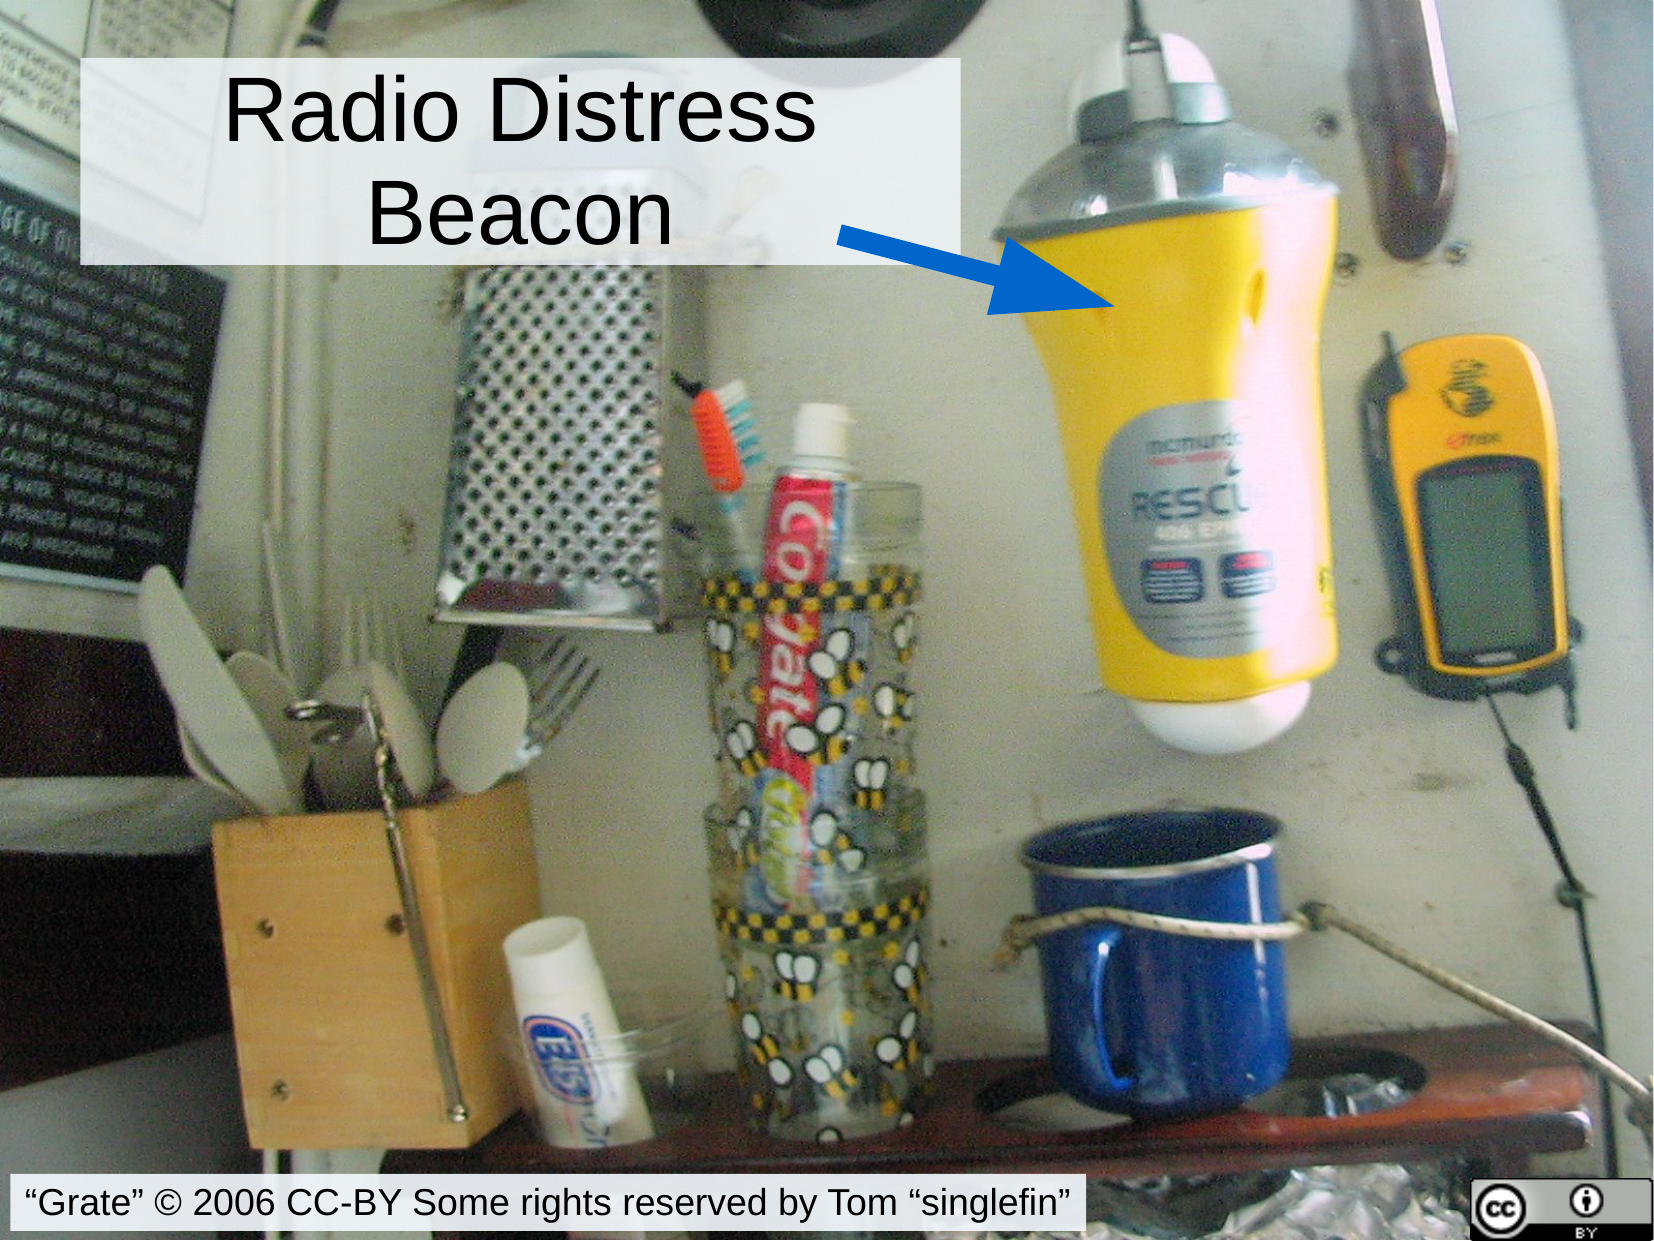

# Radio Distress Beacon
“Grate” © 2006 CC-BY Some rights reserved by Tom “singlefin”